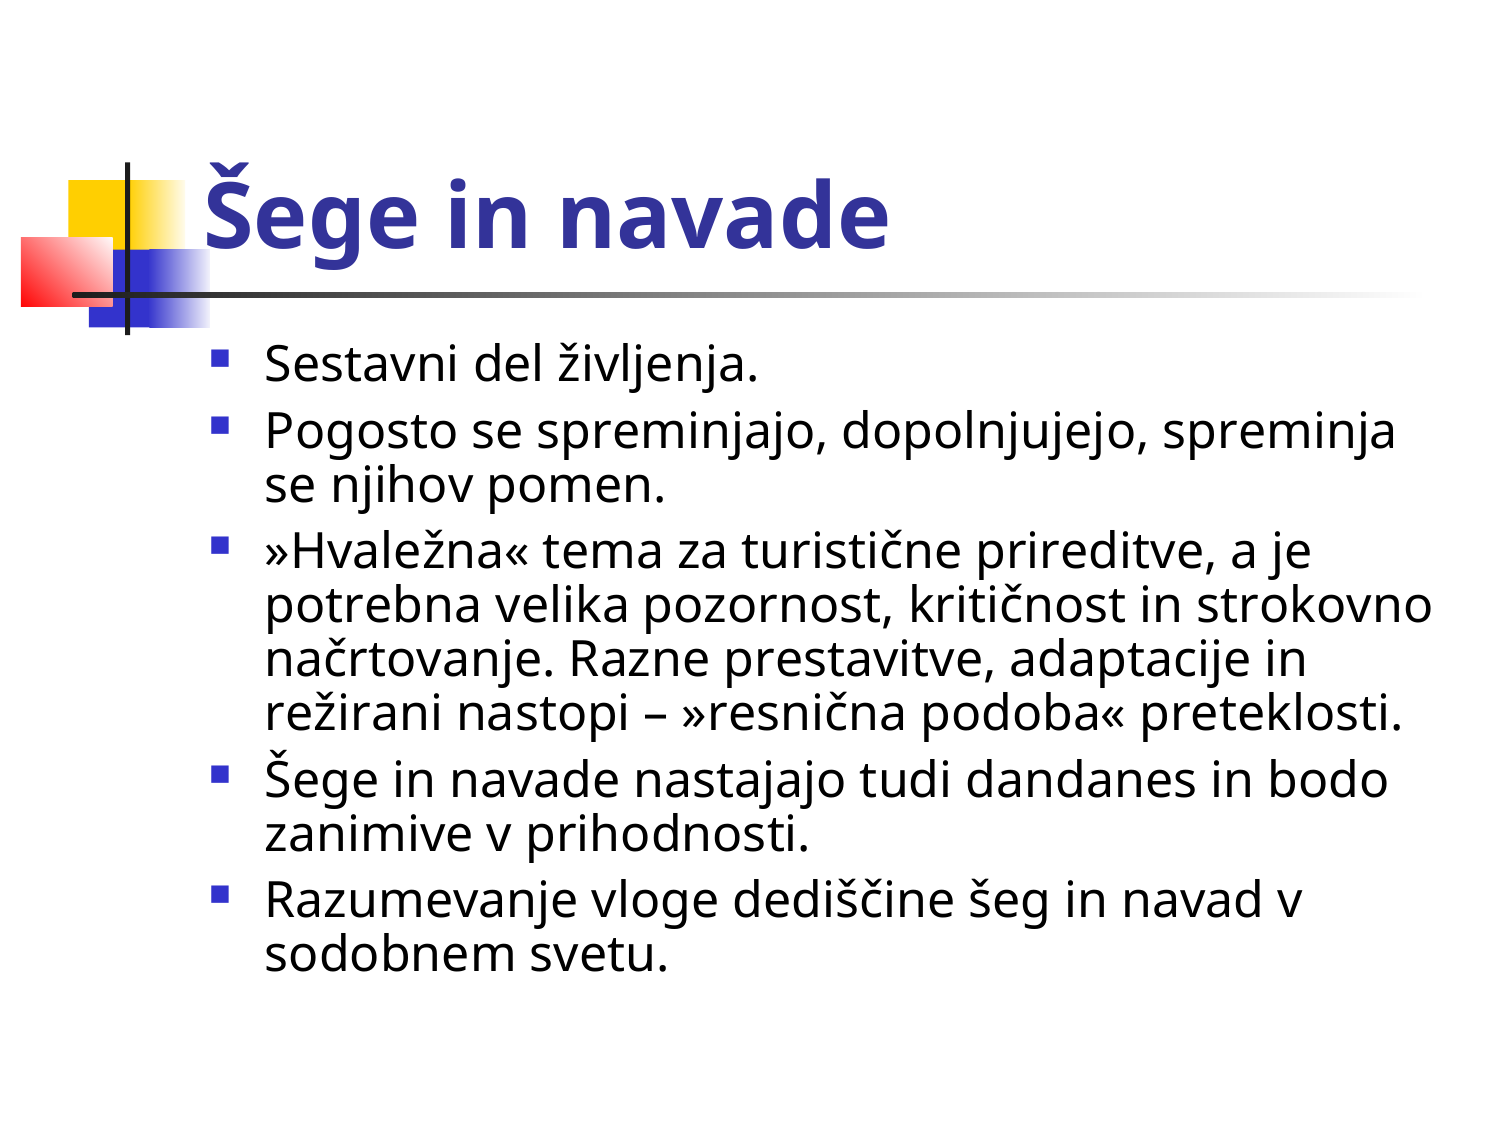

# Šege in navade
Sestavni del življenja.
Pogosto se spreminjajo, dopolnjujejo, spreminja se njihov pomen.
»Hvaležna« tema za turistične prireditve, a je potrebna velika pozornost, kritičnost in strokovno načrtovanje. Razne prestavitve, adaptacije in režirani nastopi – »resnična podoba« preteklosti.
Šege in navade nastajajo tudi dandanes in bodo zanimive v prihodnosti.
Razumevanje vloge dediščine šeg in navad v sodobnem svetu.